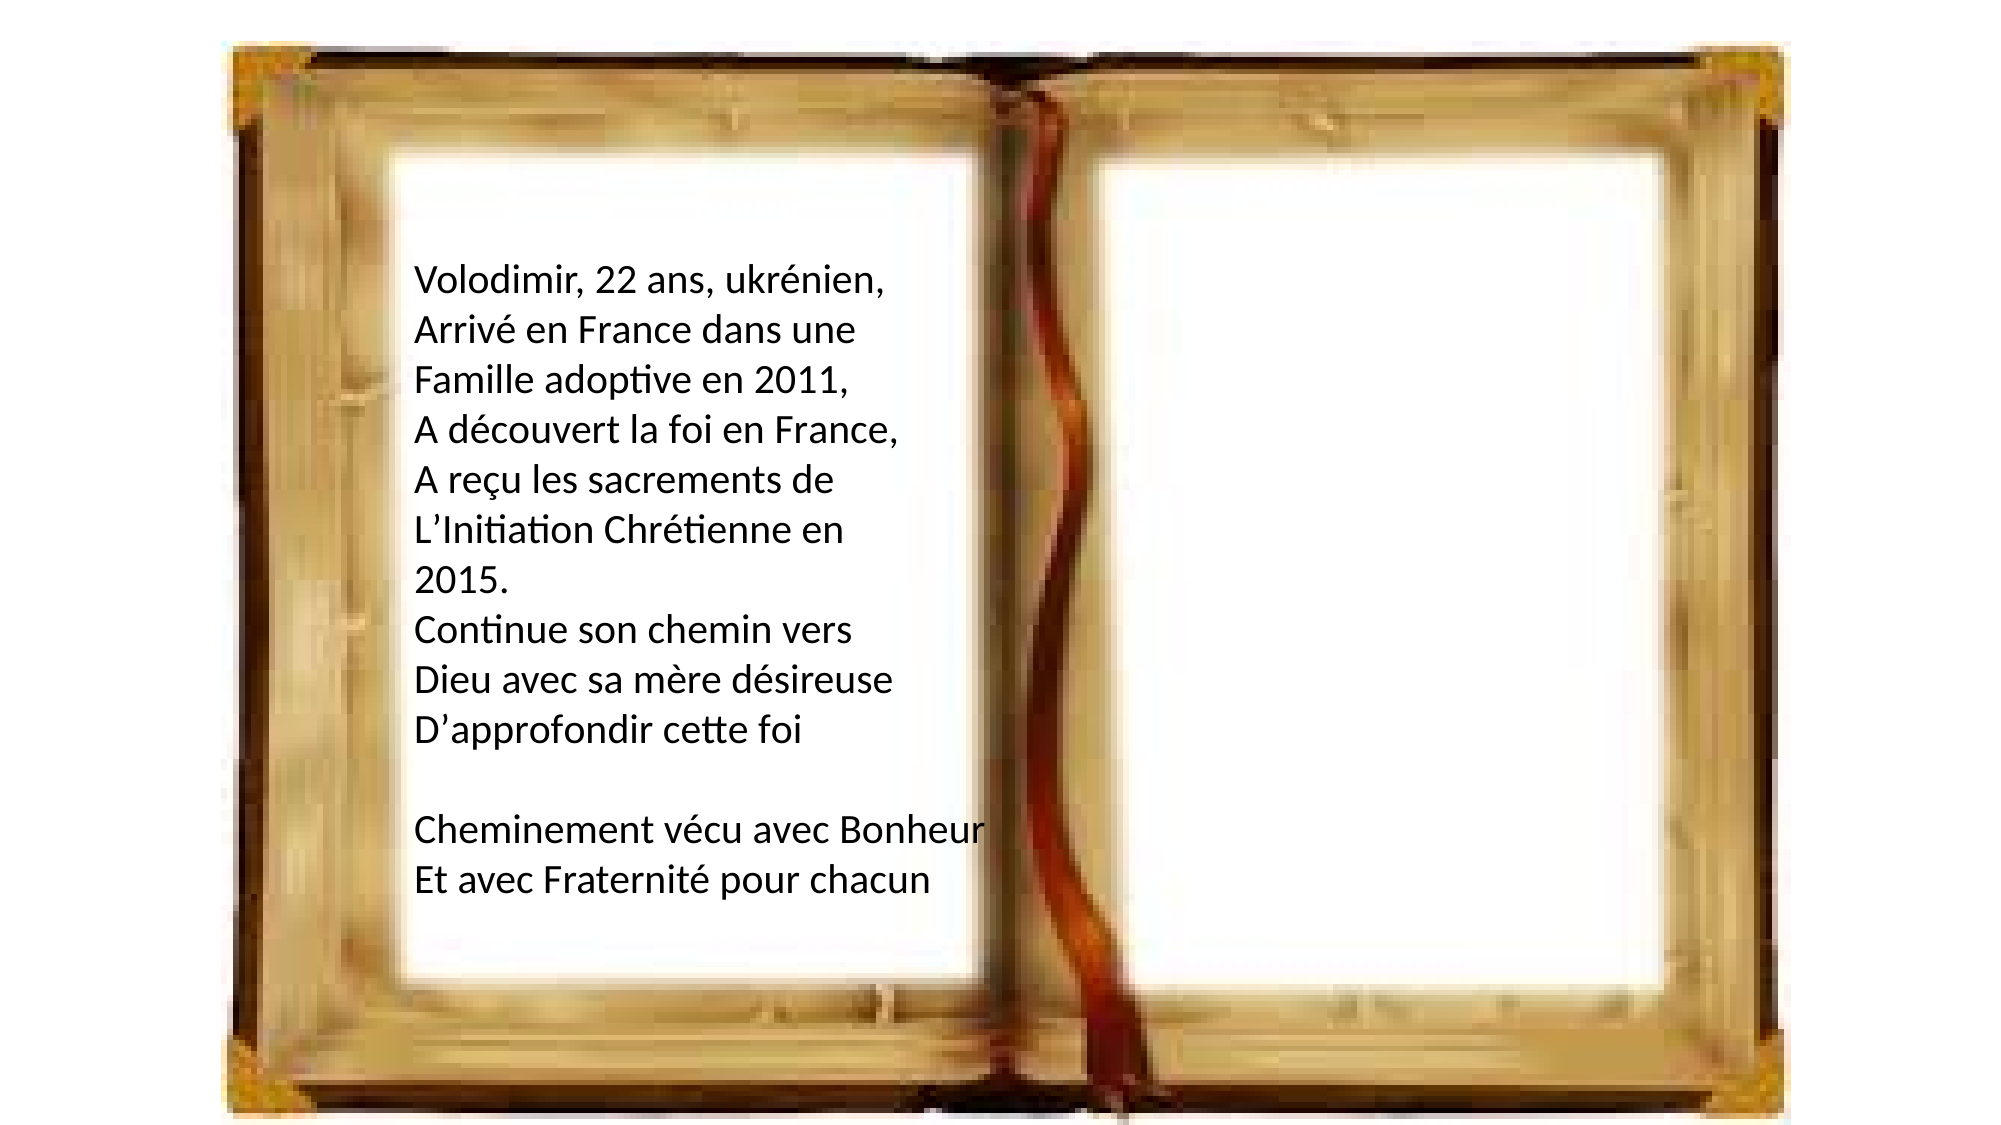

Volodimir, 22 ans, ukrénien,
Arrivé en France dans une
Famille adoptive en 2011,
A découvert la foi en France,
A reçu les sacrements de
L’Initiation Chrétienne en
2015.
Continue son chemin vers
Dieu avec sa mère désireuse
D’approfondir cette foi
Cheminement vécu avec Bonheur
Et avec Fraternité pour chacun